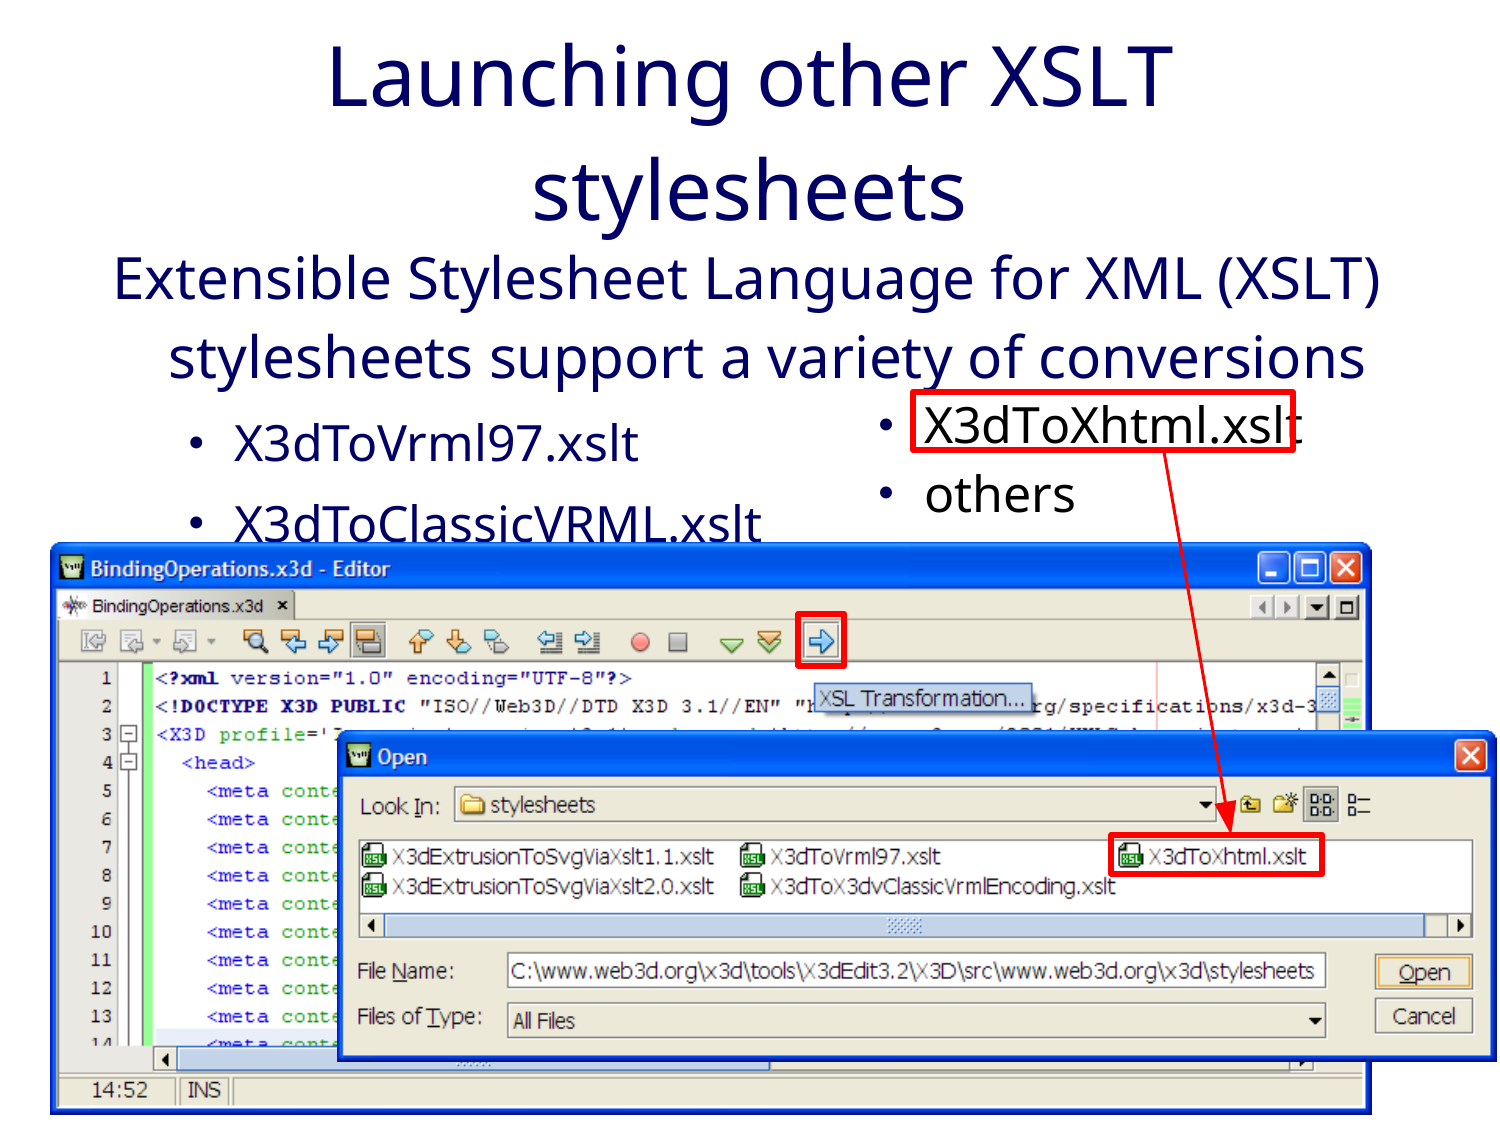

# Launching other XSLT stylesheets
Extensible Stylesheet Language for XML (XSLT) stylesheets support a variety of conversions
X3dToVrml97.xslt
X3dToClassicVRML.xslt
X3dToXhtml.xslt
others